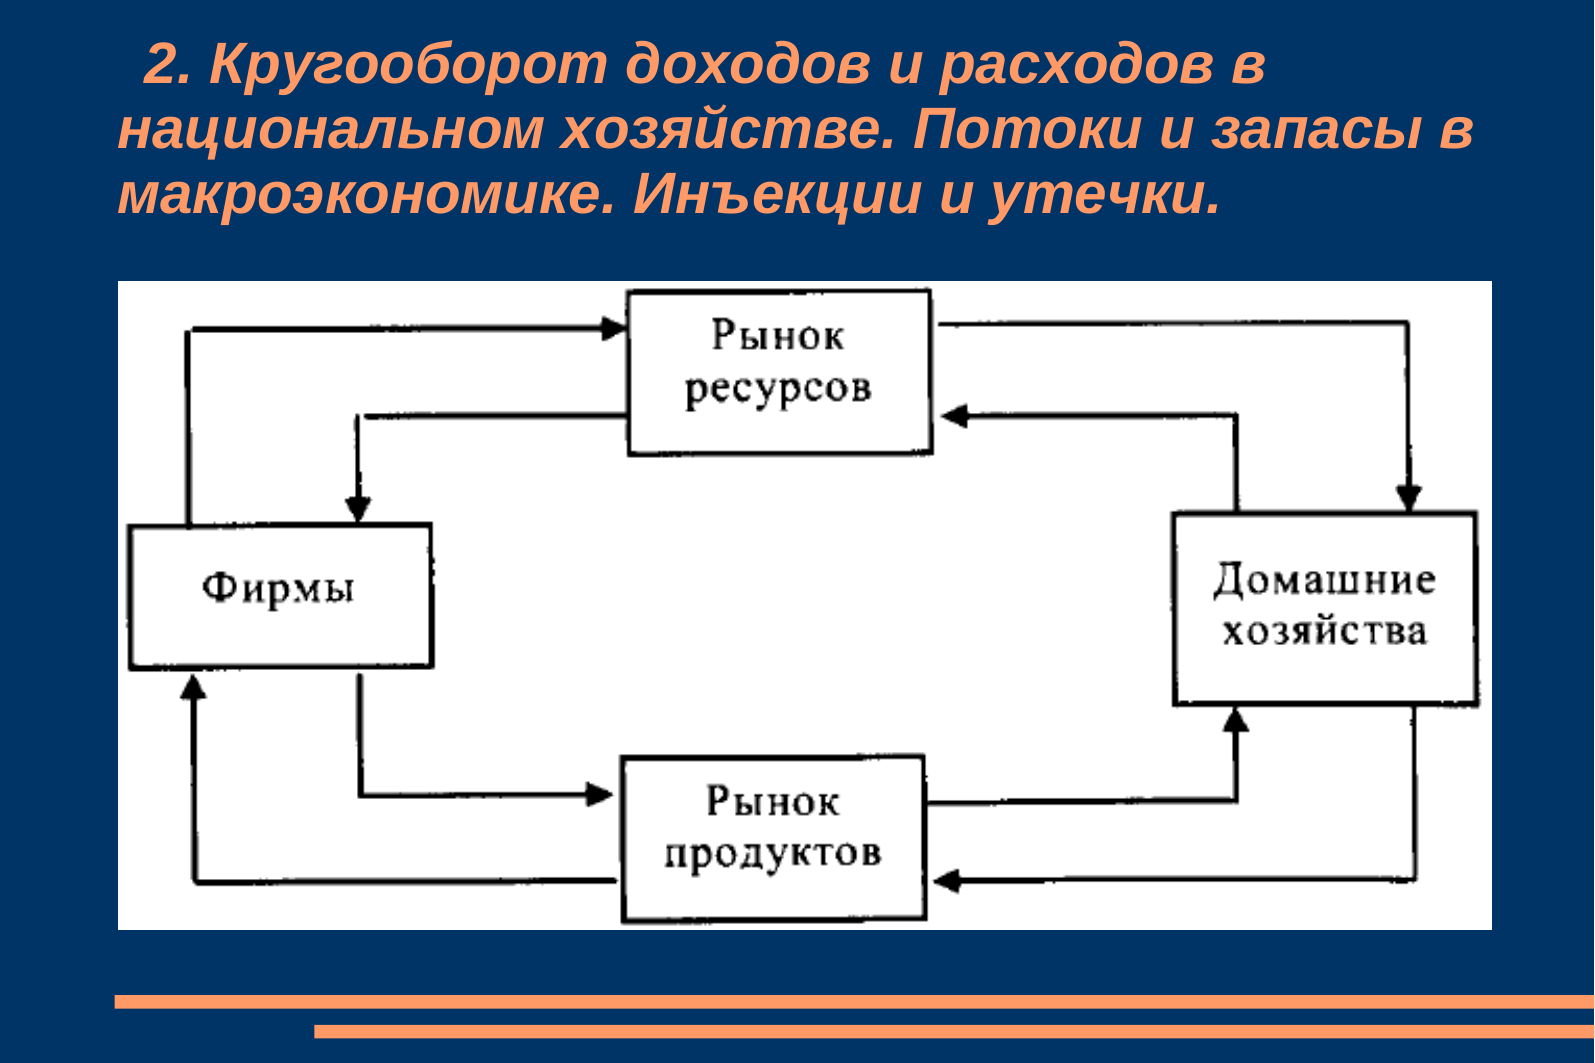

# 2. Кругооборот доходов и расходов в национальном хозяйстве. Потоки и запасы в макроэкономике. Инъекции и утечки.